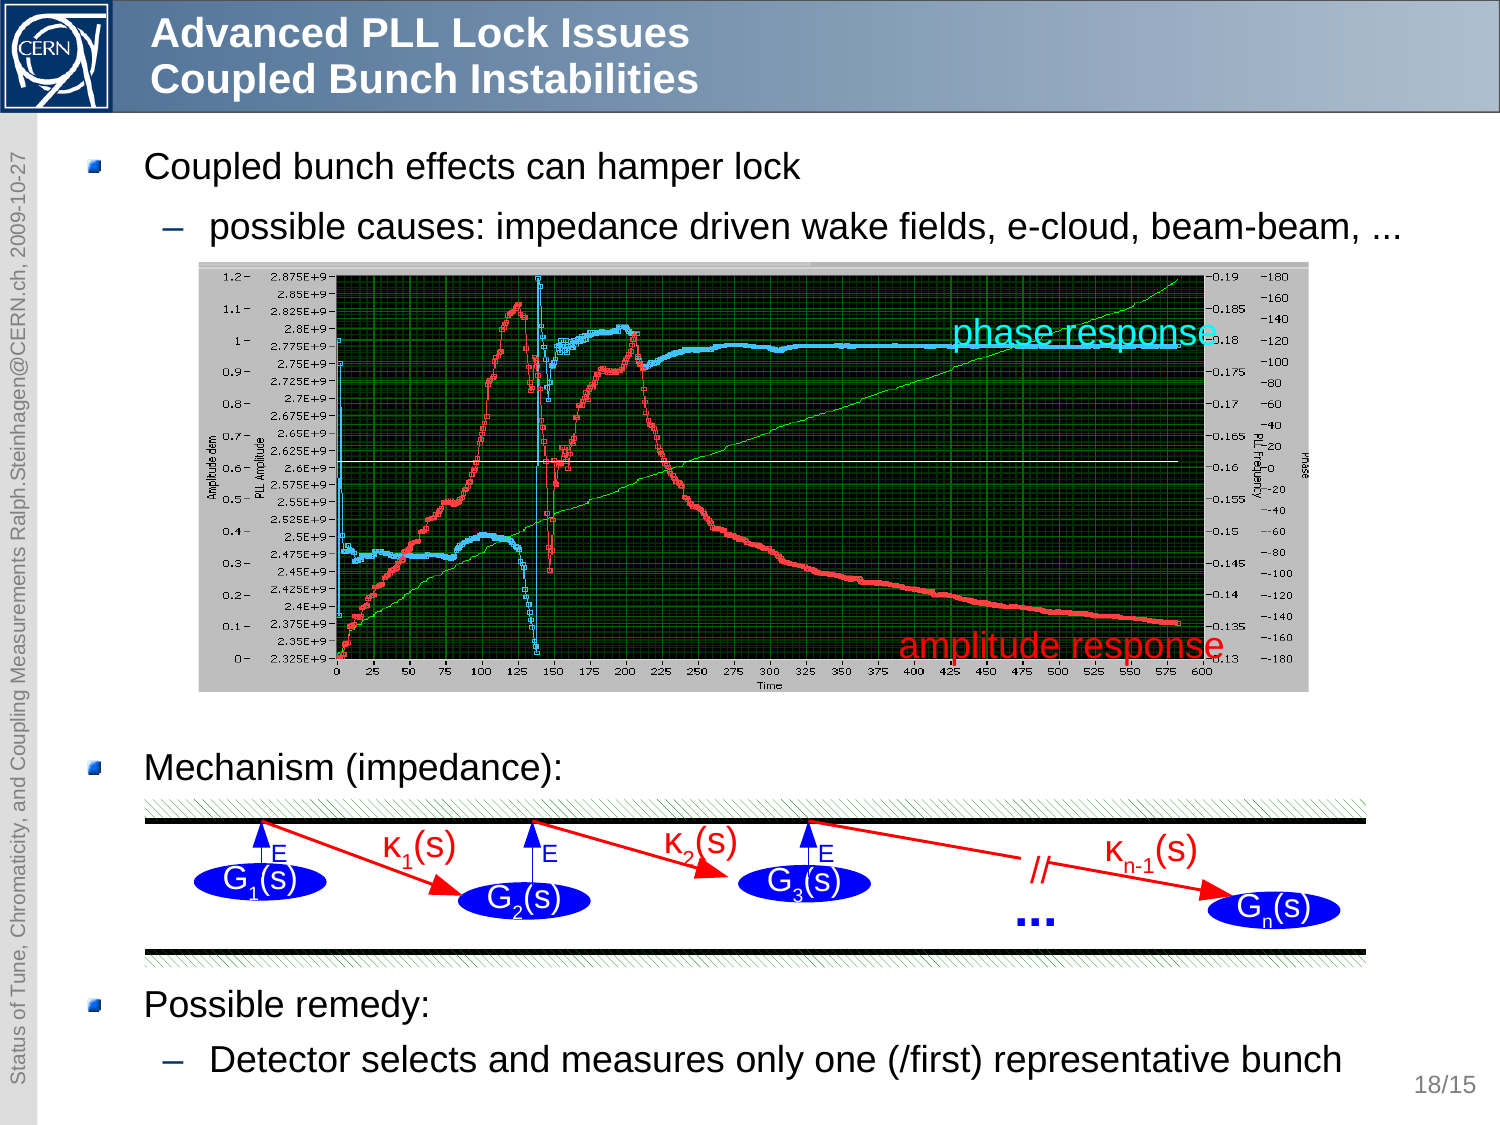

# Advanced PLL Lock Issues Coupled Bunch Instabilities
Coupled bunch effects can hamper lock
possible causes: impedance driven wake fields, e-cloud, beam-beam, ...
Mechanism (impedance):
Possible remedy:
Detector selects and measures only one (/first) representative bunch
phase response
amplitude response
κ2(s)
κ1(s)
κn-1(s)
E
E
E
//
G1(s)
G3(s)
...
G2(s)
Gn(s)